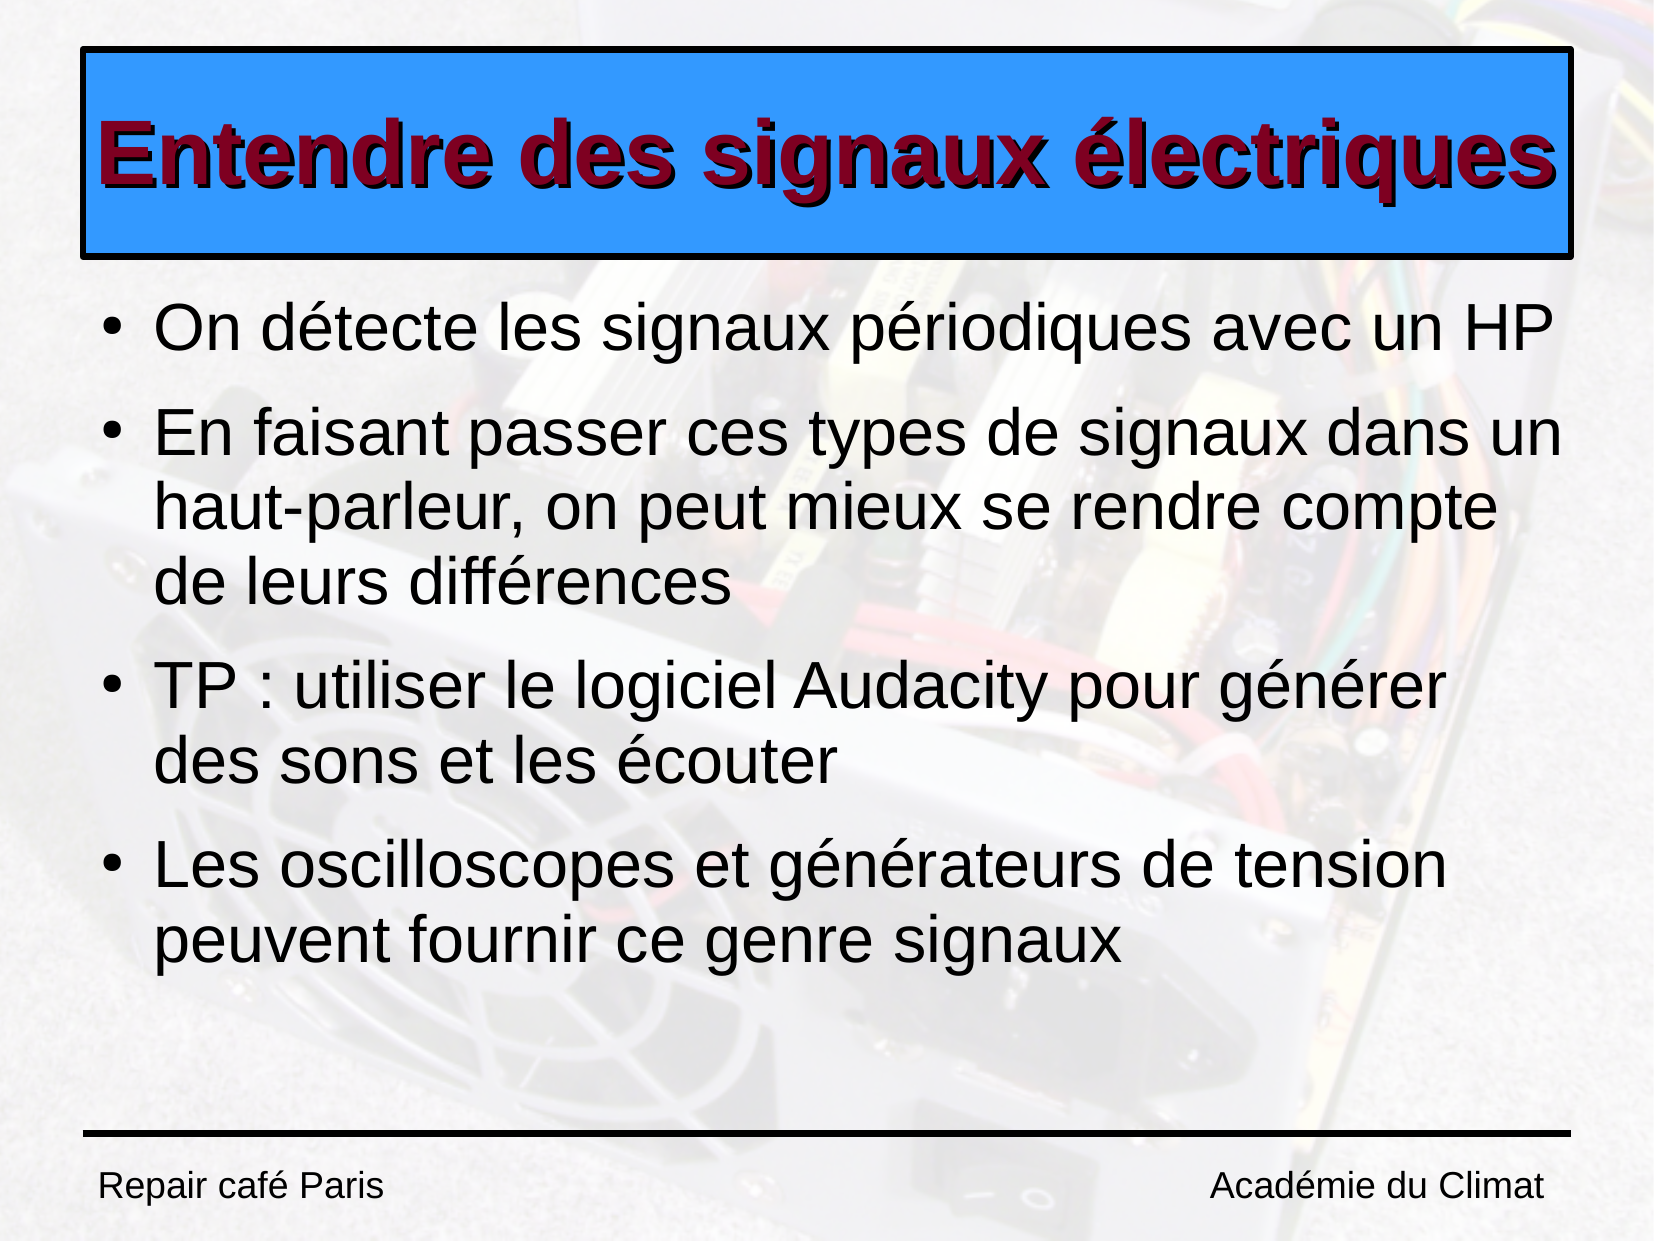

# Entendre des signaux électriques
On détecte les signaux périodiques avec un HP
En faisant passer ces types de signaux dans un haut-parleur, on peut mieux se rendre compte de leurs différences
TP : utiliser le logiciel Audacity pour générer des sons et les écouter
Les oscilloscopes et générateurs de tension peuvent fournir ce genre signaux
Repair café Paris	Académie du Climat